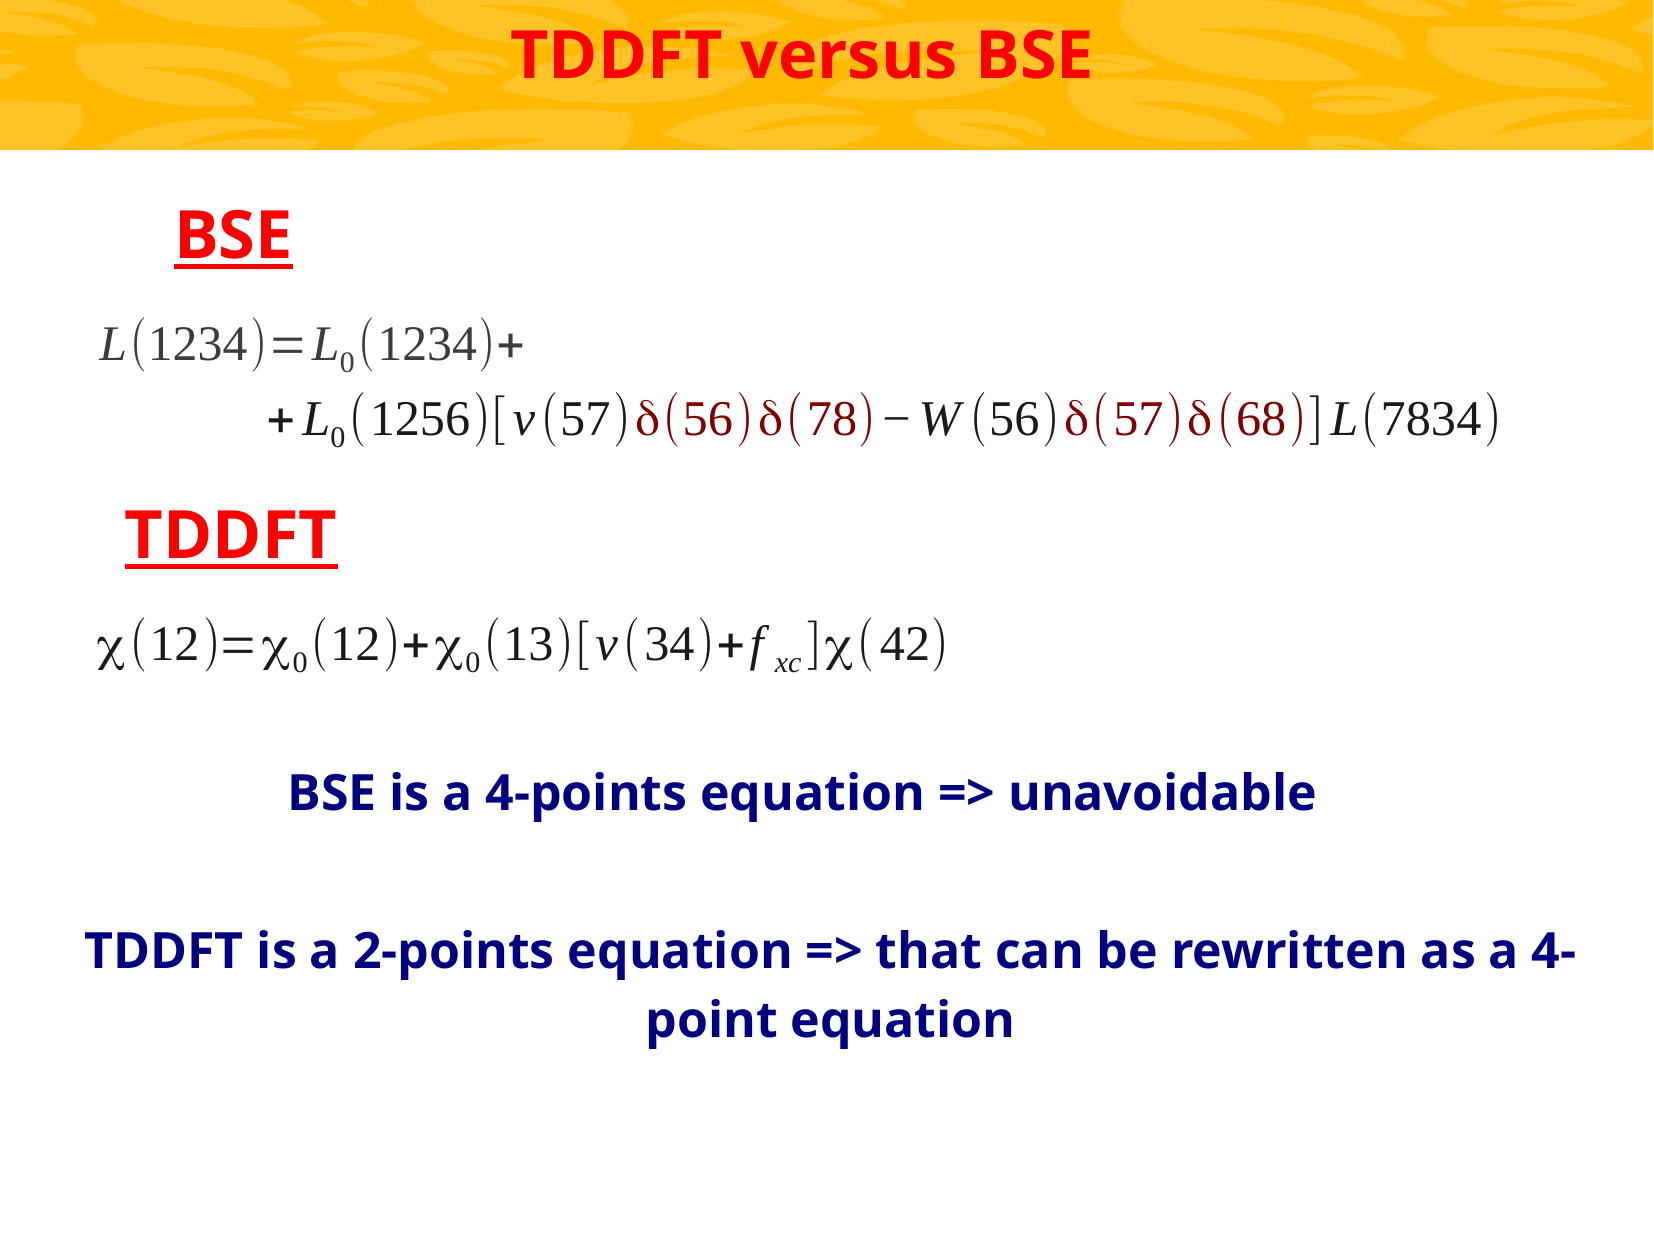

TDDFT versus BSE
BSE
TDDFT
BSE is a 4-points equation => unavoidable
TDDFT is a 2-points equation => that can be rewritten as a 4-point equation